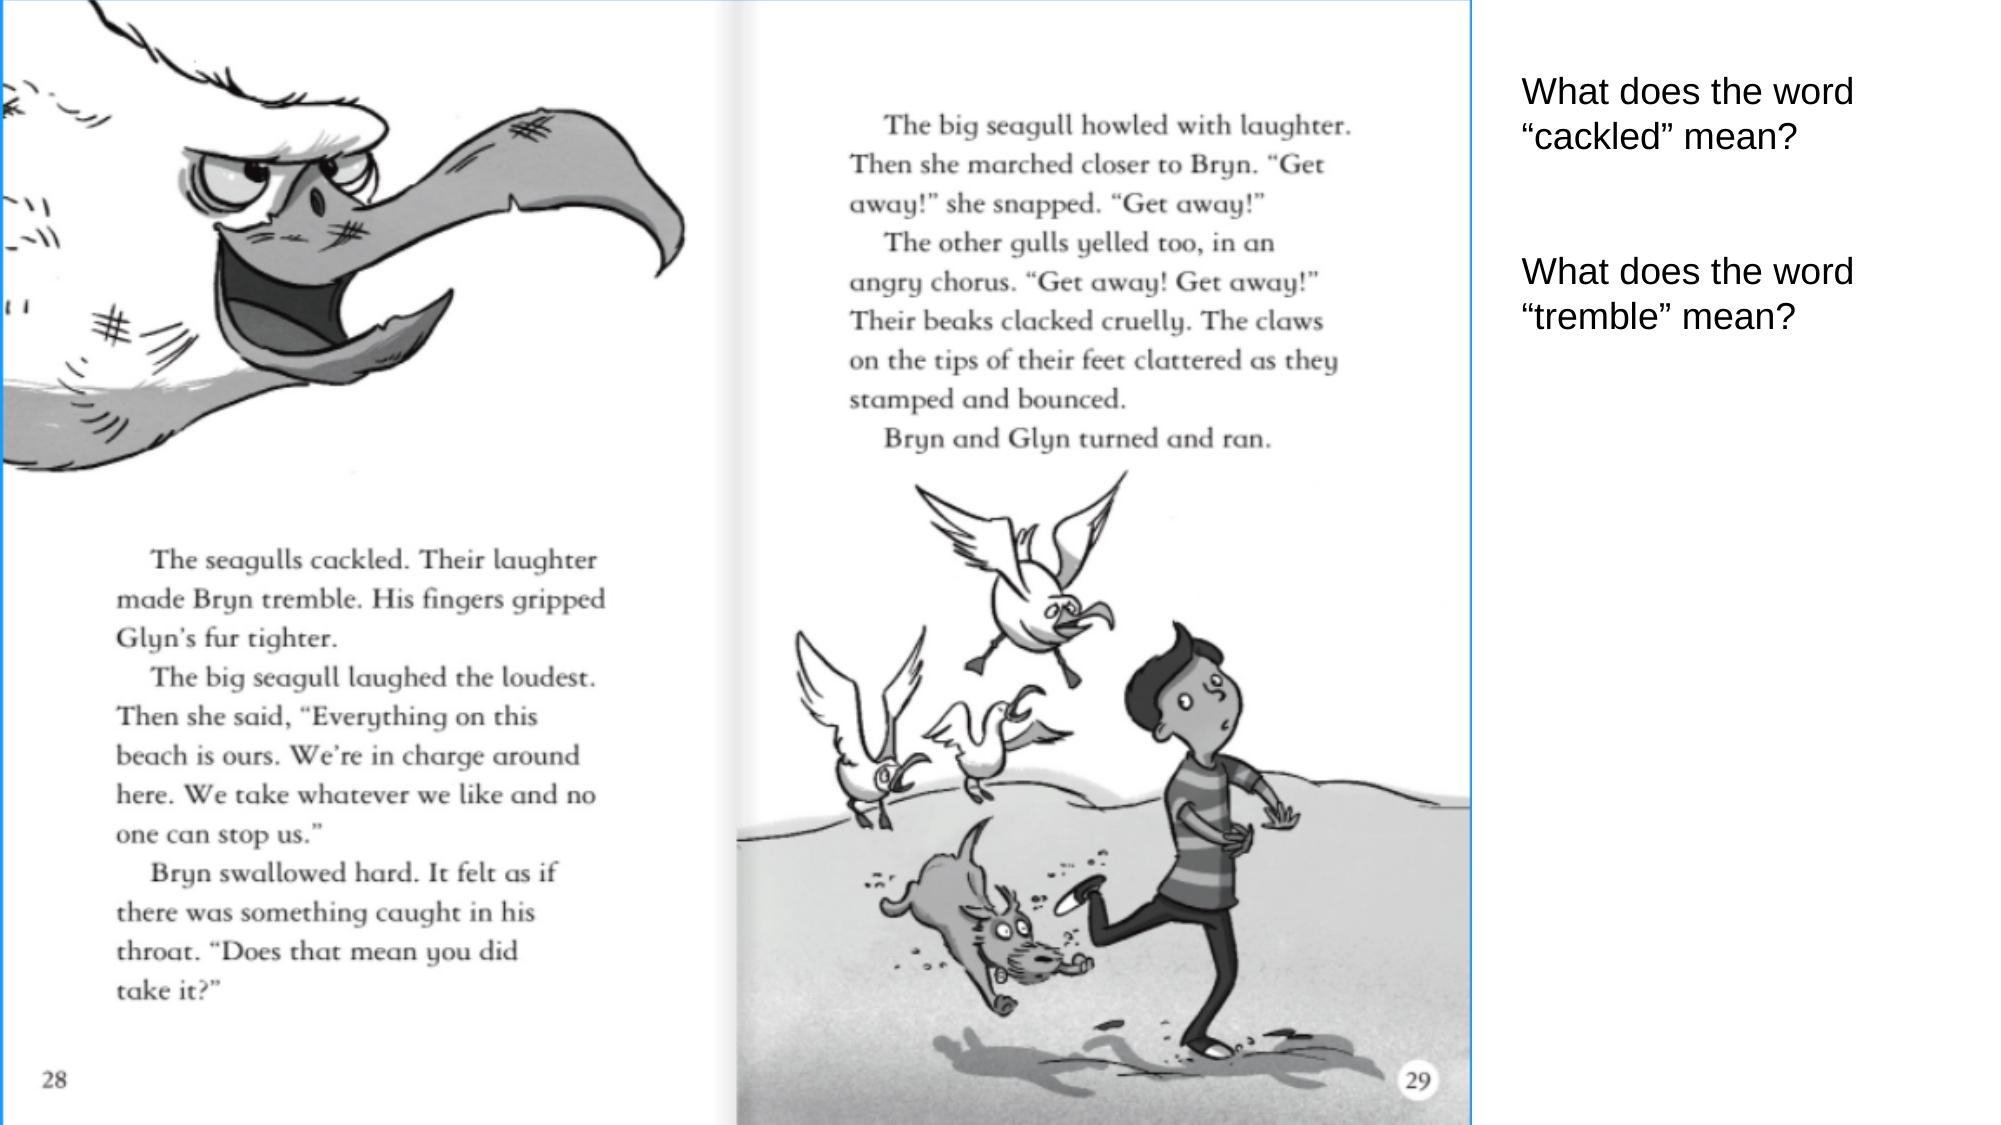

#
What does the word “cackled” mean?
What does the word “tremble” mean?